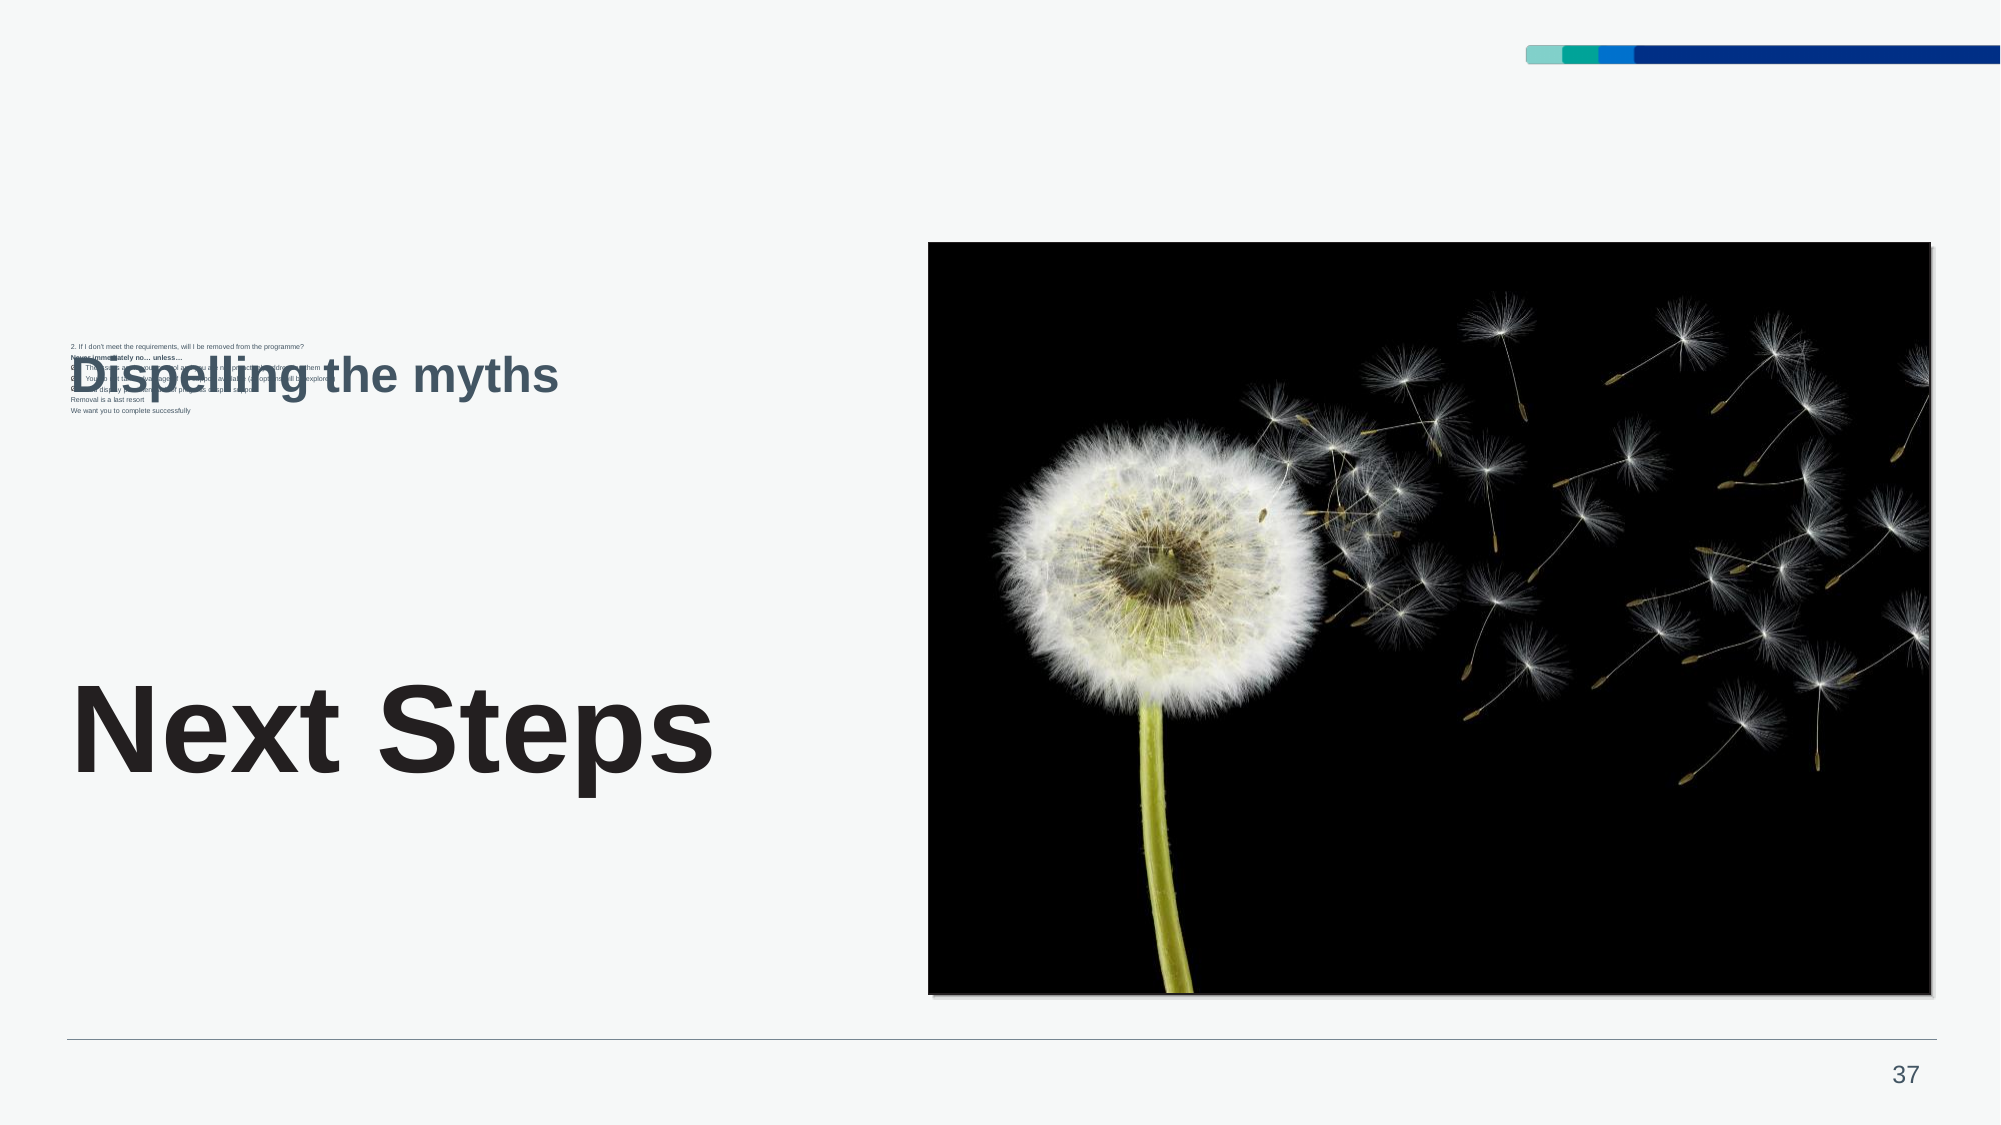

# 2. If I don’t meet the requirements, will I be removed from the programme?
Never immediately no… unless…
The issues are in your control and you are not proactively addressing them
You do not take advantage of the support available (all options will be explored)
You display persistent lack of progress despite support
Removal is a last resort
We want you to complete successfully
Dispelling the myths
Next Steps